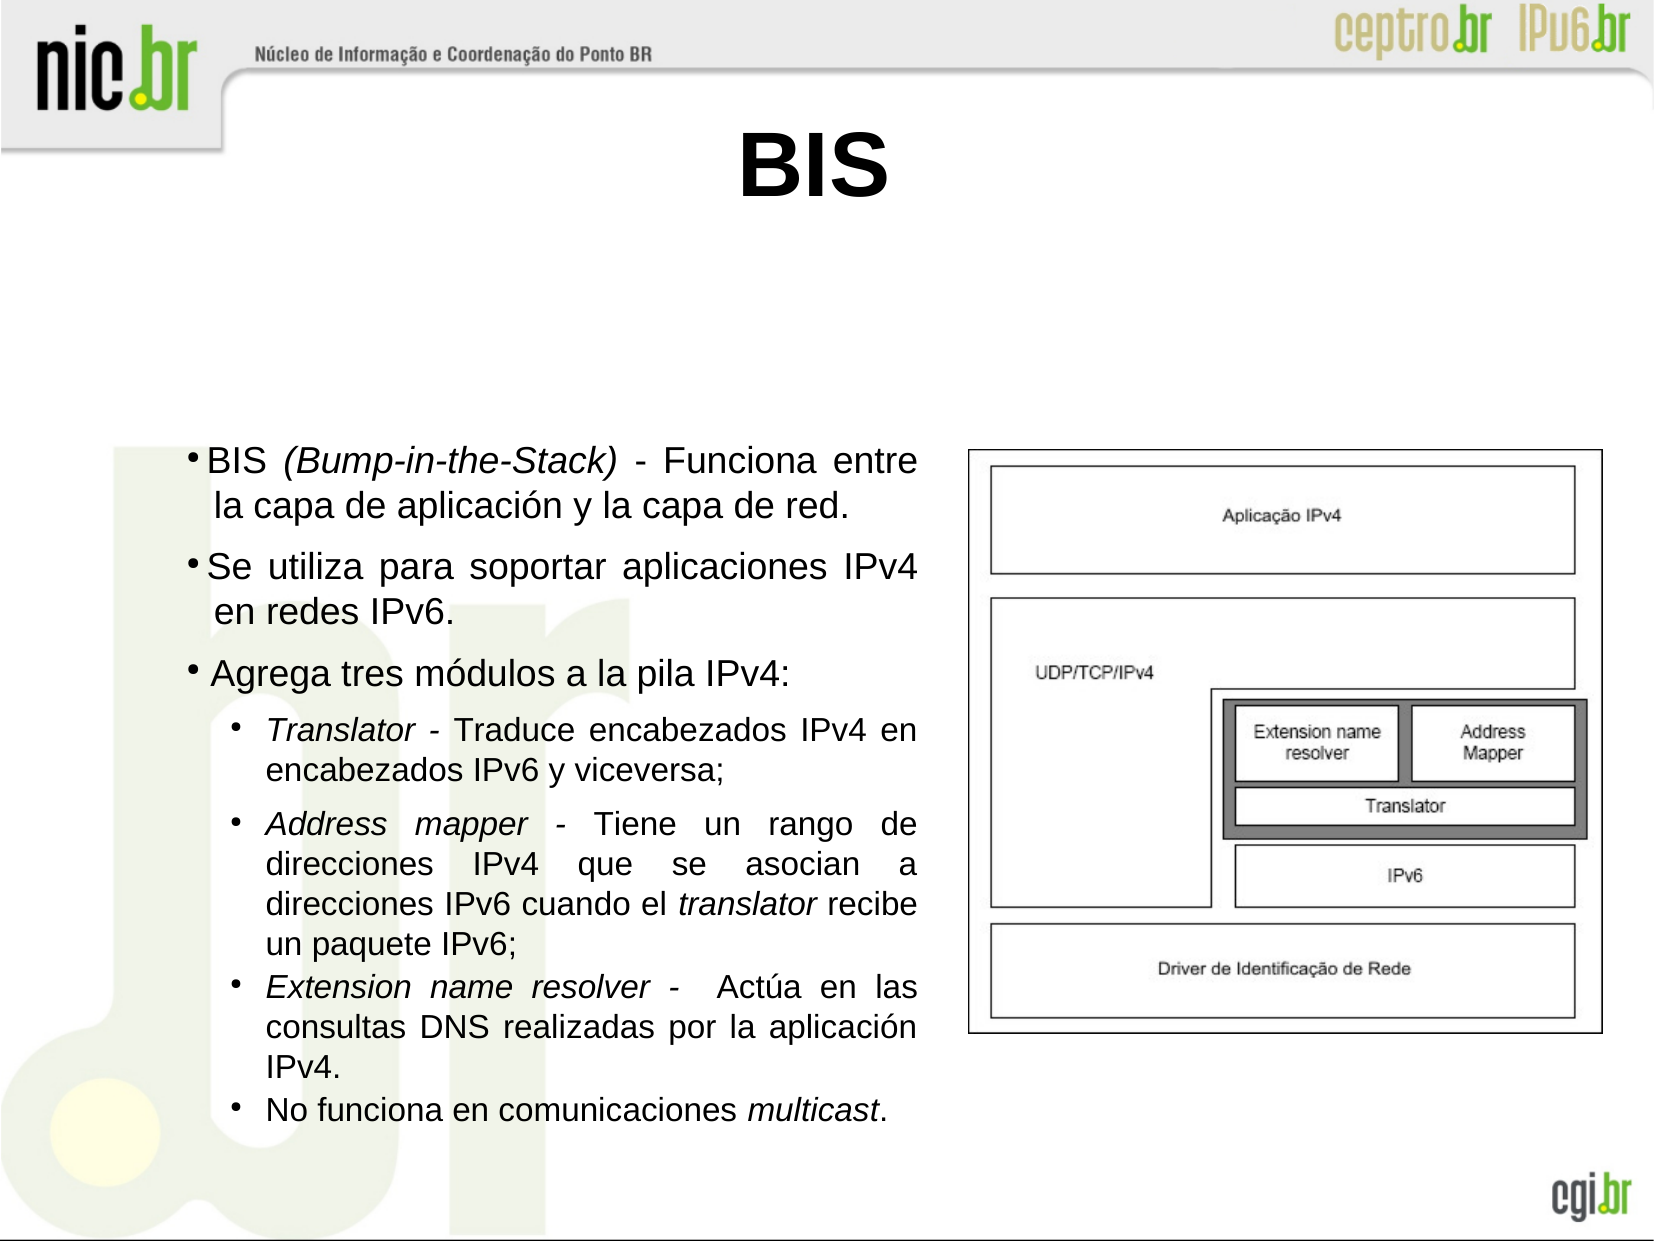

BIS
BIS (Bump-in-the-Stack) - Funciona entre la capa de aplicación y la capa de red.
Se utiliza para soportar aplicaciones IPv4 en redes IPv6.
 Agrega tres módulos a la pila IPv4:
Translator - Traduce encabezados IPv4 en encabezados IPv6 y viceversa;
Address mapper - Tiene un rango de direcciones IPv4 que se asocian a direcciones IPv6 cuando el translator recibe un paquete IPv6;
Extension name resolver - Actúa en las consultas DNS realizadas por la aplicación IPv4.
No funciona en comunicaciones multicast.